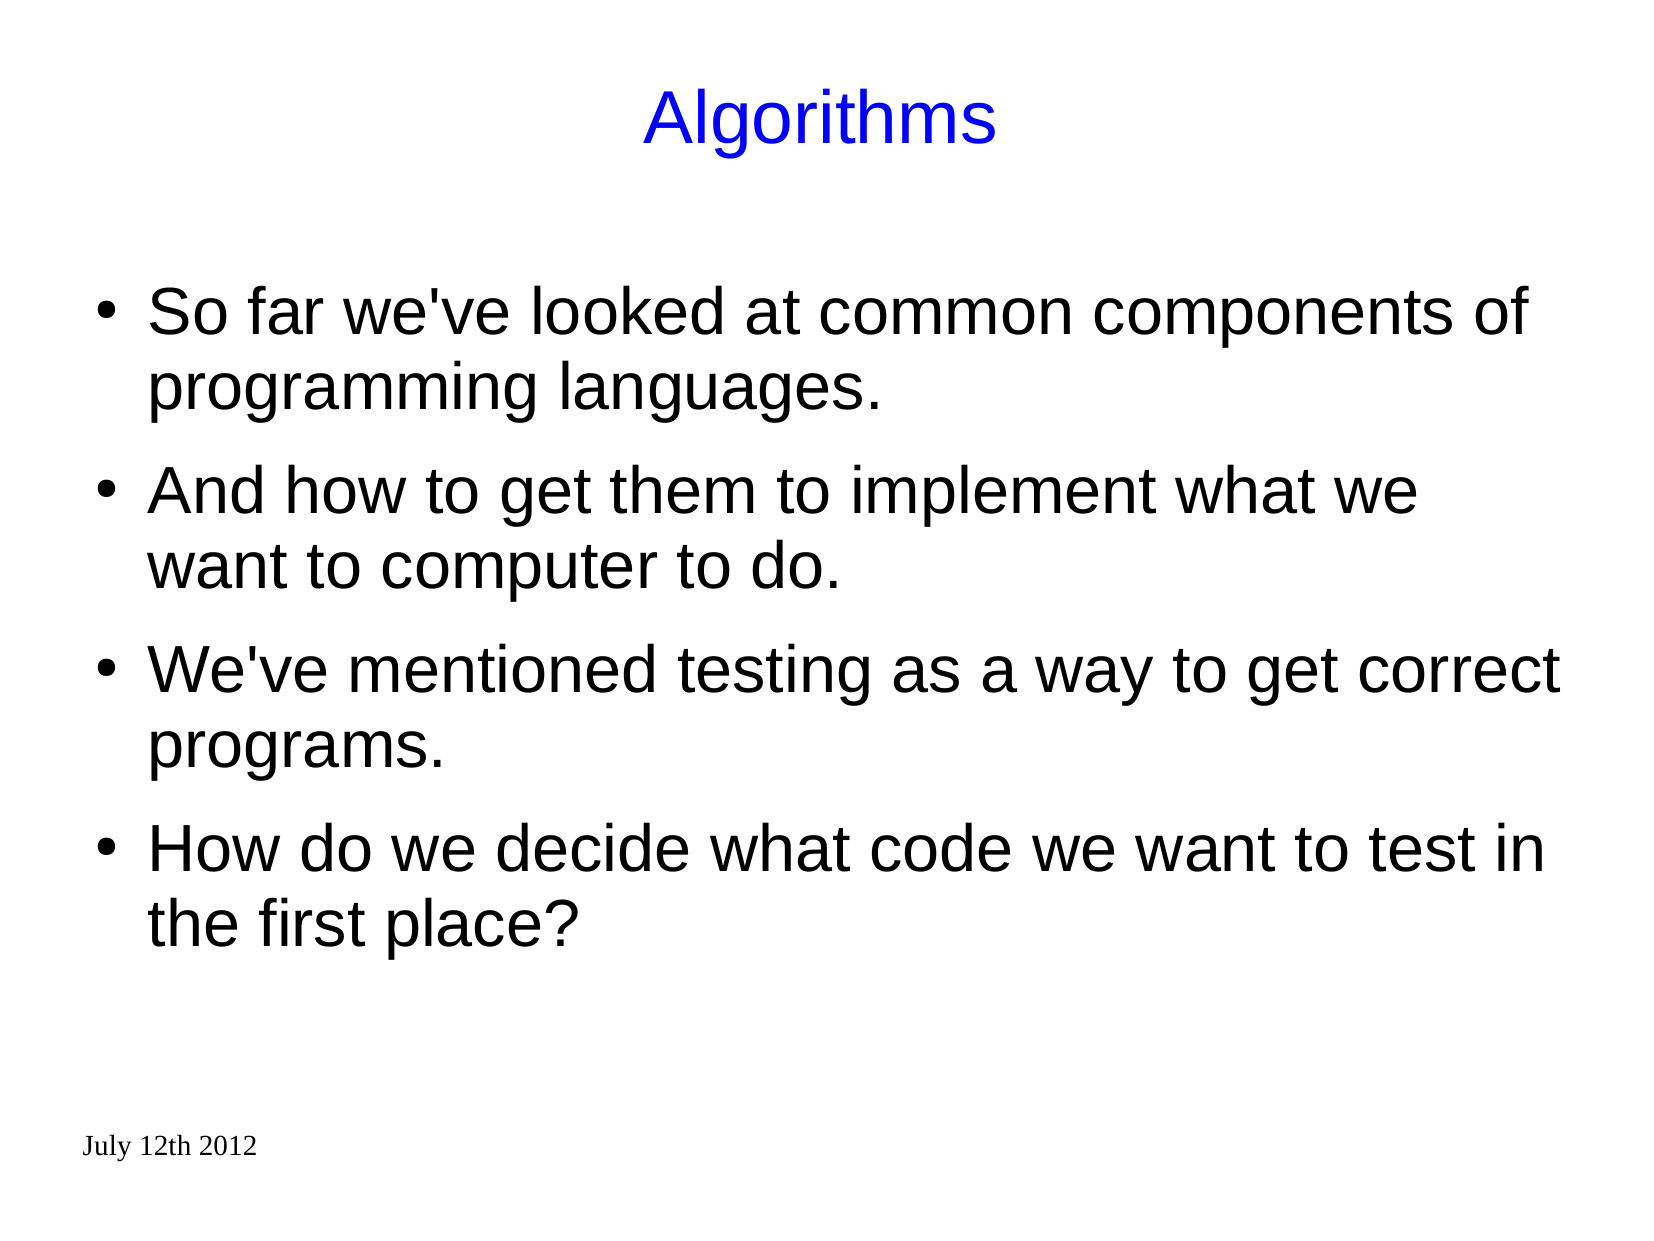

# Algorithms
So far we've looked at common components of programming languages.
And how to get them to implement what we want to computer to do.
We've mentioned testing as a way to get correct programs.
How do we decide what code we want to test in the first place?
July 12th 2012